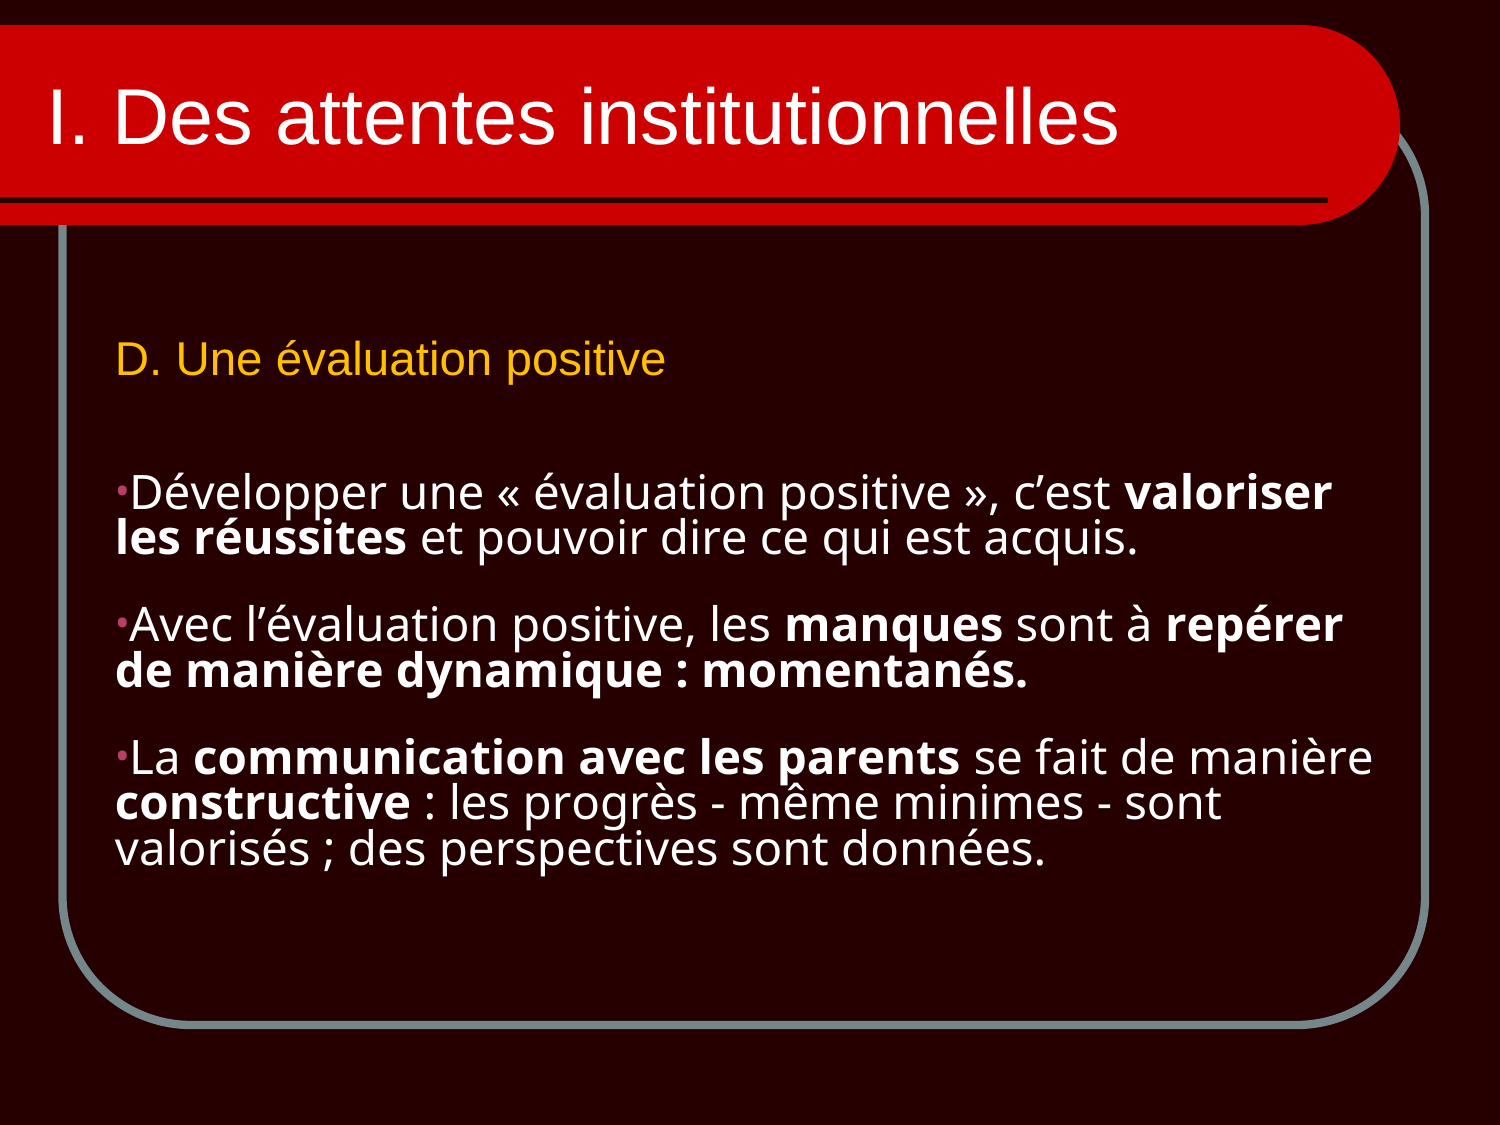

# I. Des attentes institutionnelles
D. Une évaluation positive
Développer une « évaluation positive », c’est valoriser les réussites et pouvoir dire ce qui est acquis.
Avec l’évaluation positive, les manques sont à repérer de manière dynamique : momentanés.
La communication avec les parents se fait de manière constructive : les progrès - même minimes - sont valorisés ; des perspectives sont données.